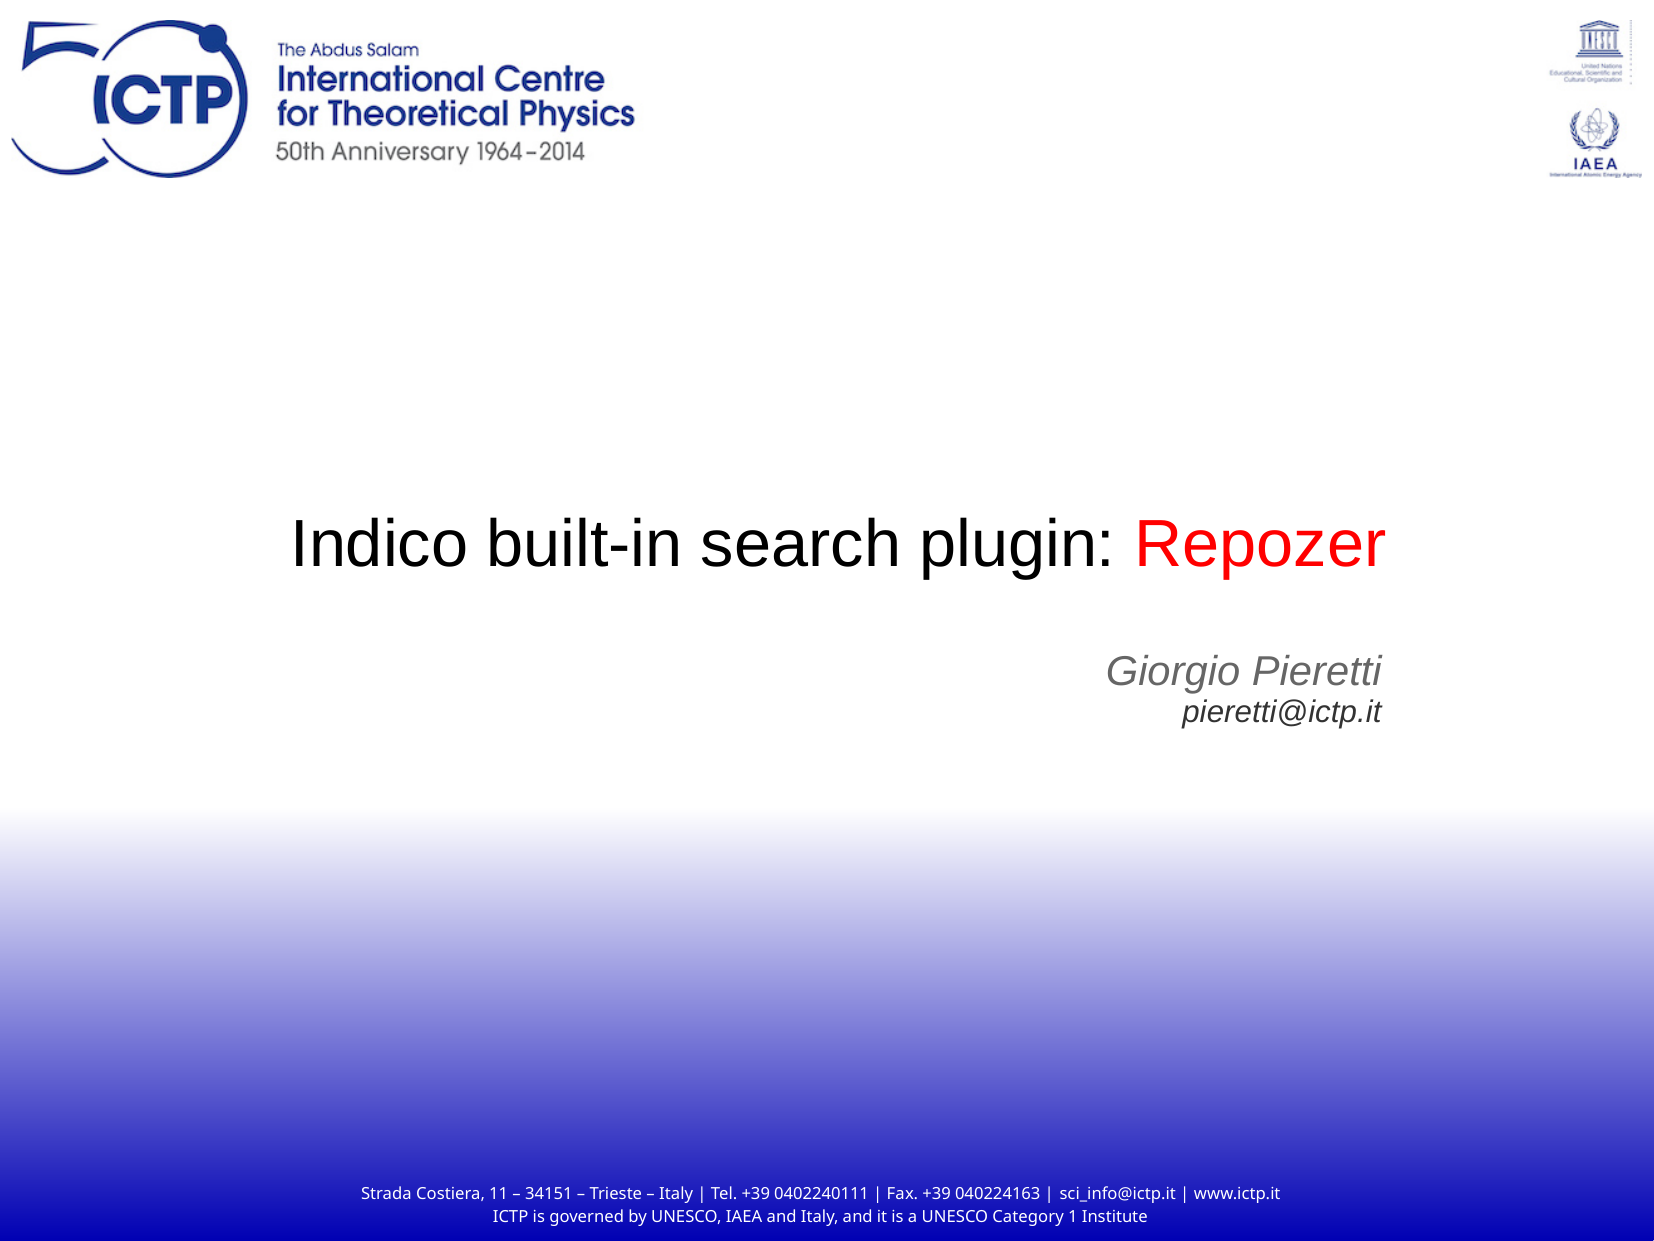

Indico built-in search plugin: Repozer
# Giorgio Pieretti pieretti@ictp.it